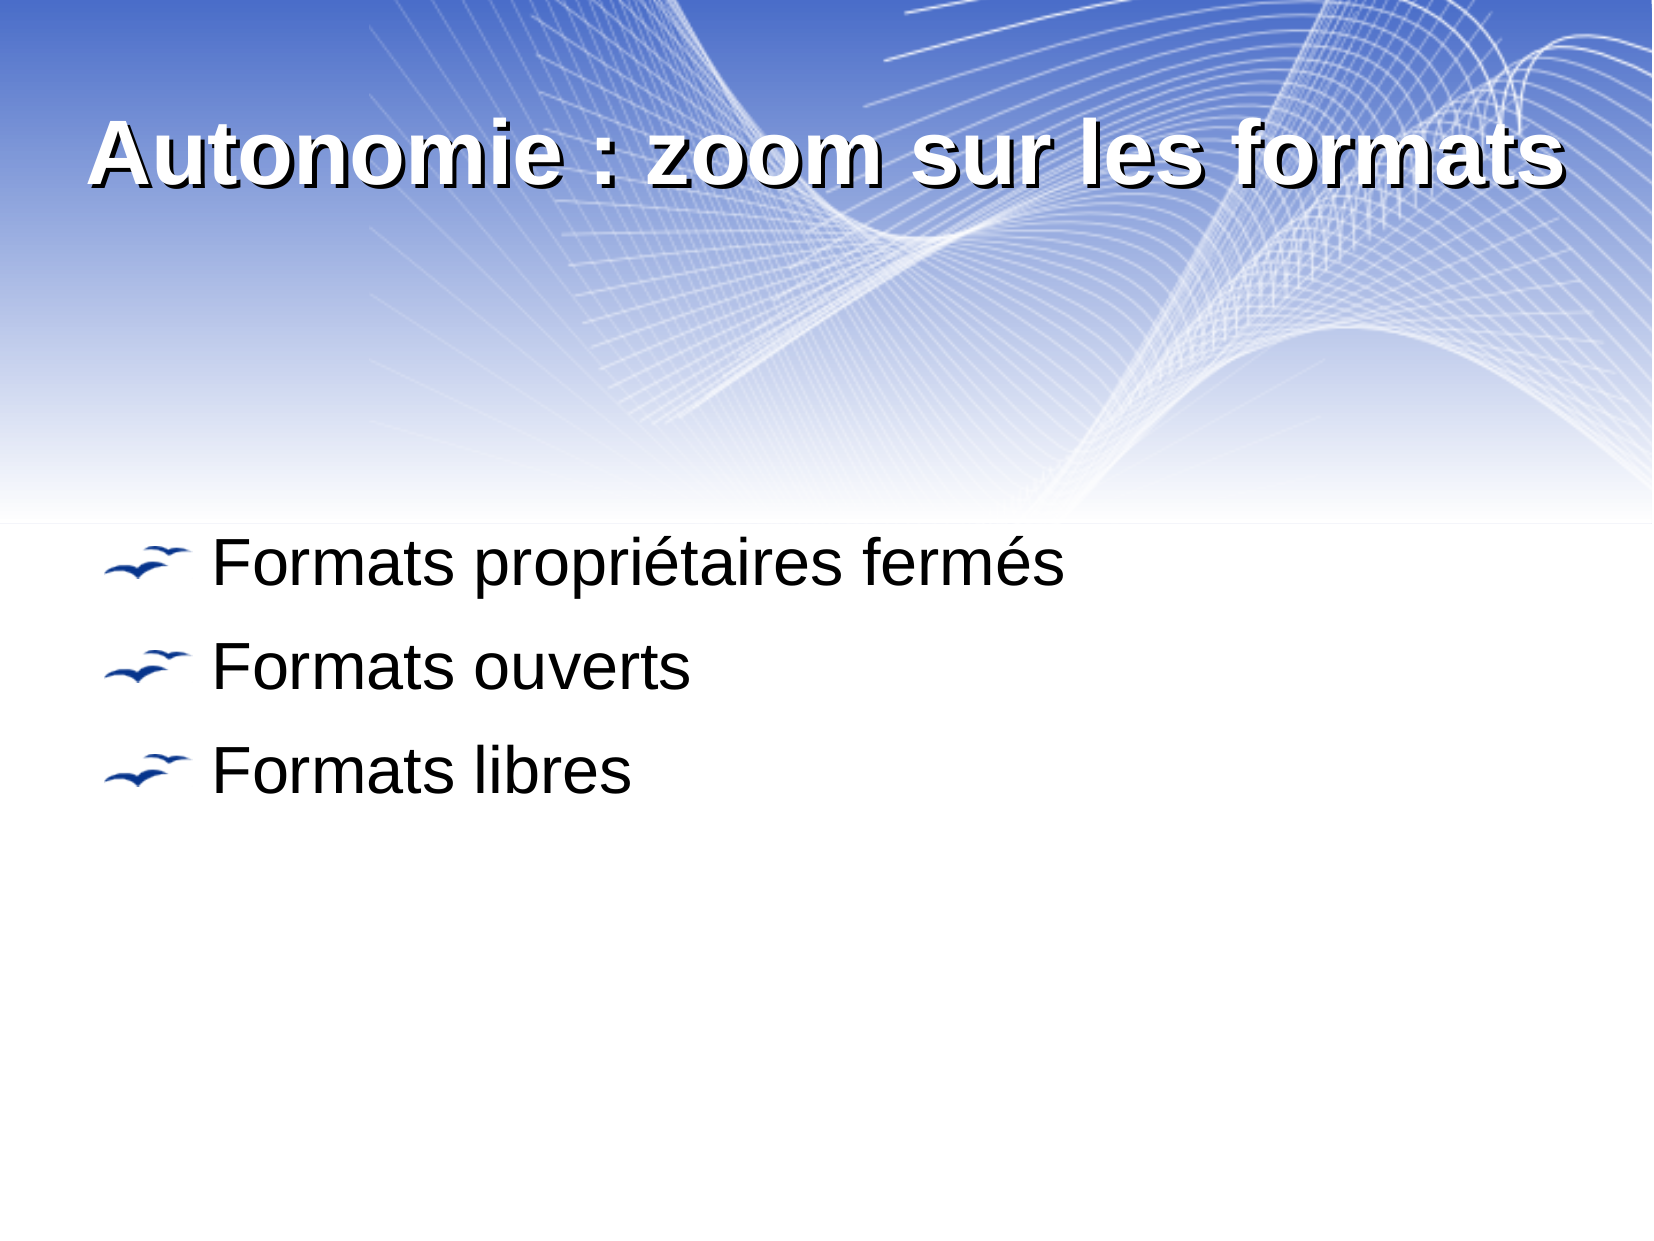

# Autonomie : zoom sur les formats
 Formats propriétaires fermés
 Formats ouverts
 Formats libres